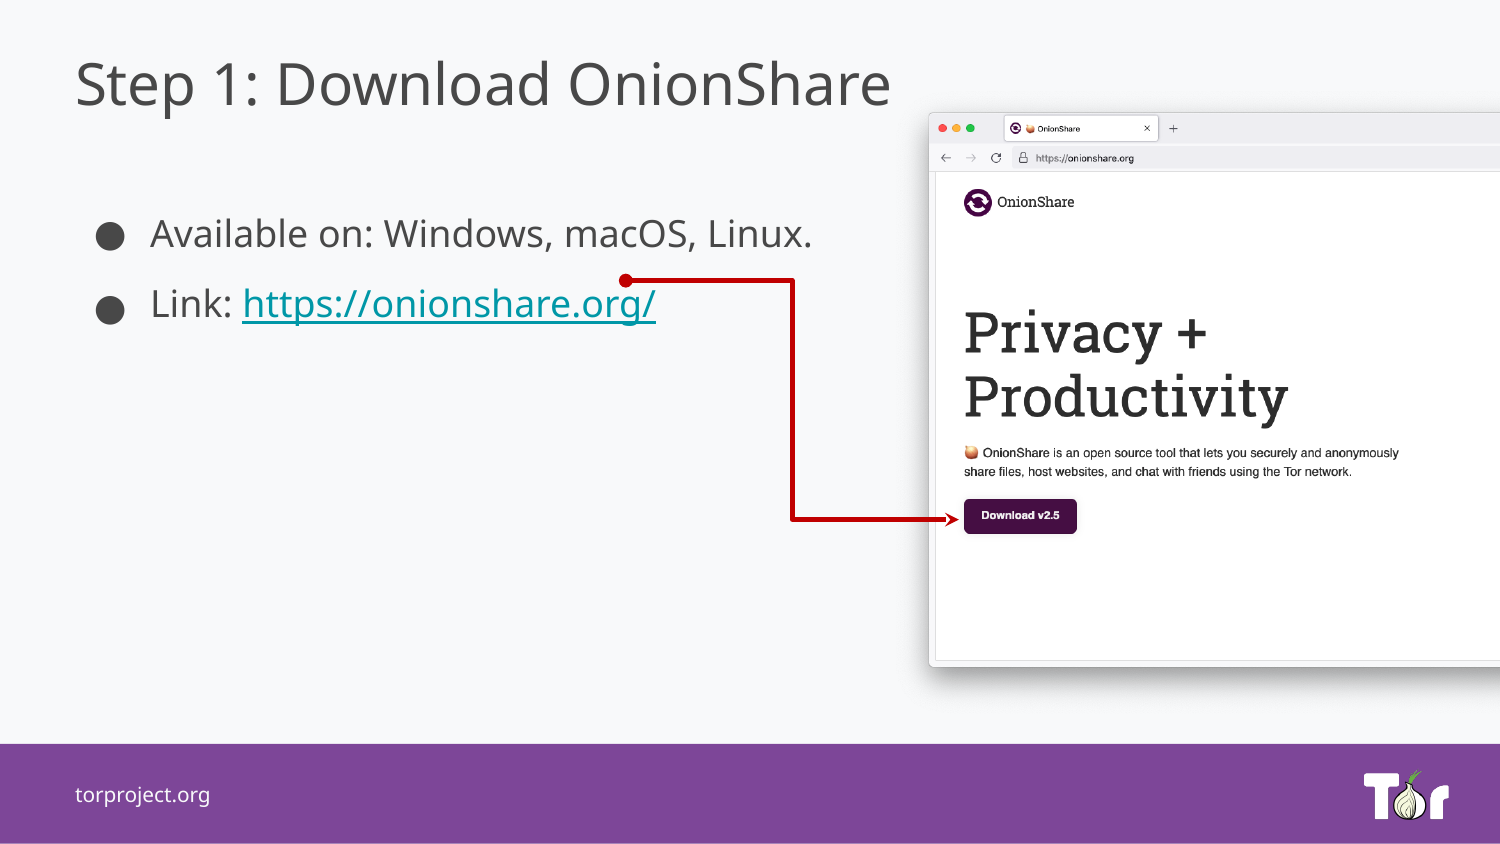

# Step 1: Download OnionShare
Available on: Windows, macOS, Linux.
Link: https://onionshare.org/